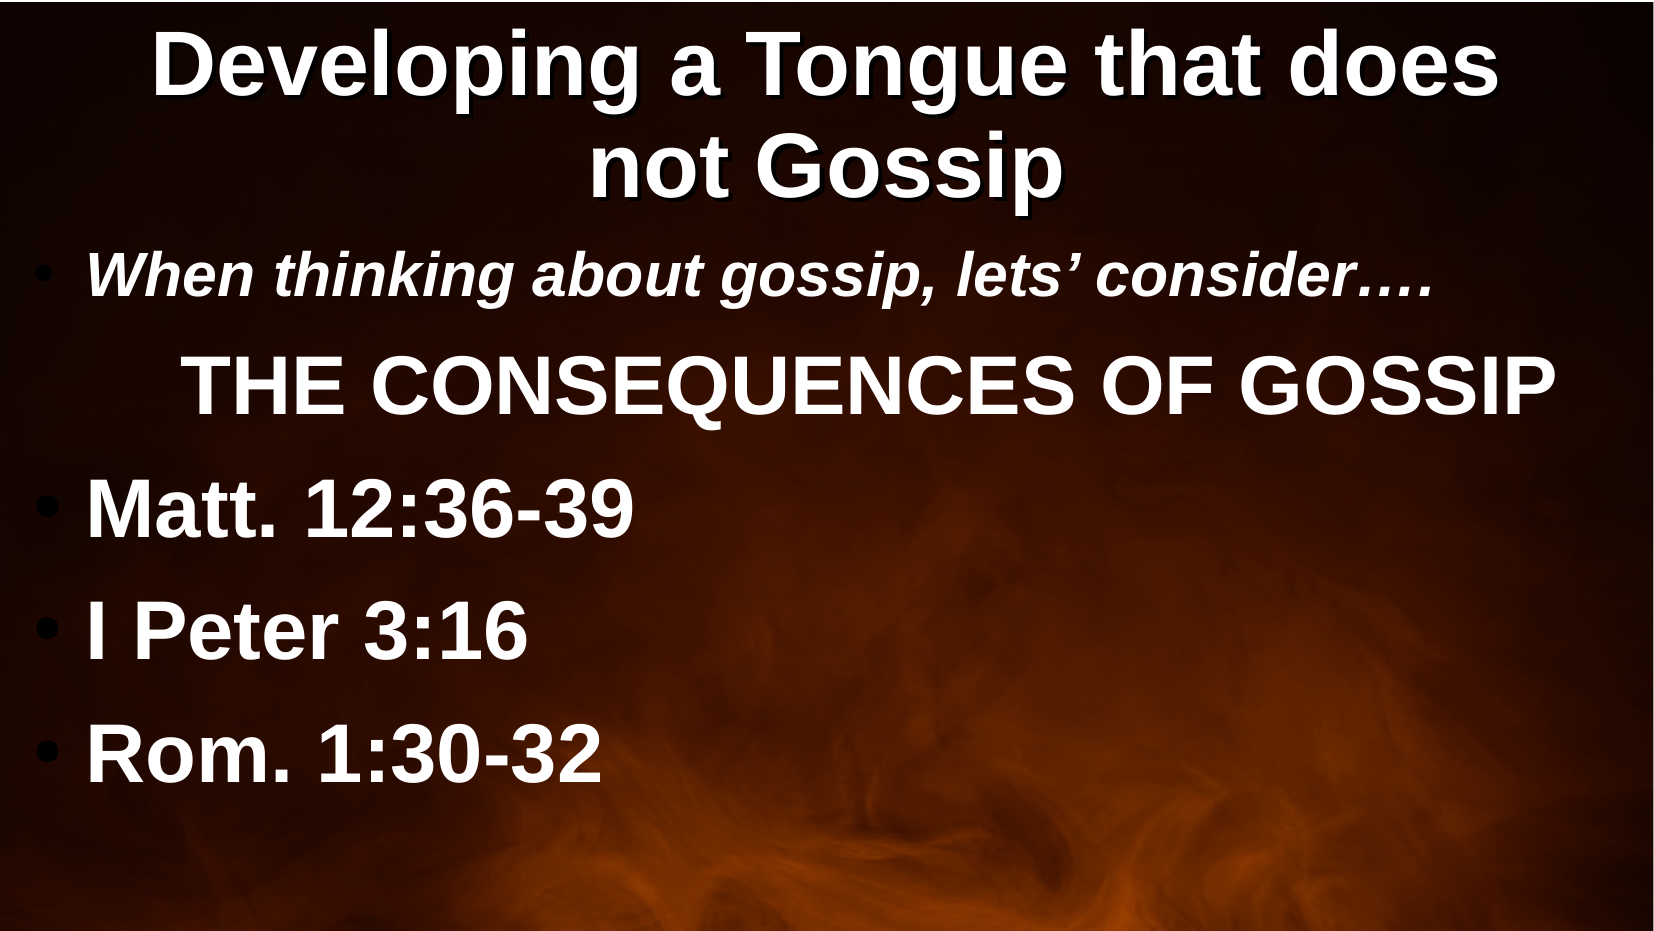

# Developing a Tongue that does not Gossip
When thinking about gossip, lets’ consider….
THE CONSEQUENCES OF GOSSIP
Matt. 12:36-39
I Peter 3:16
Rom. 1:30-32